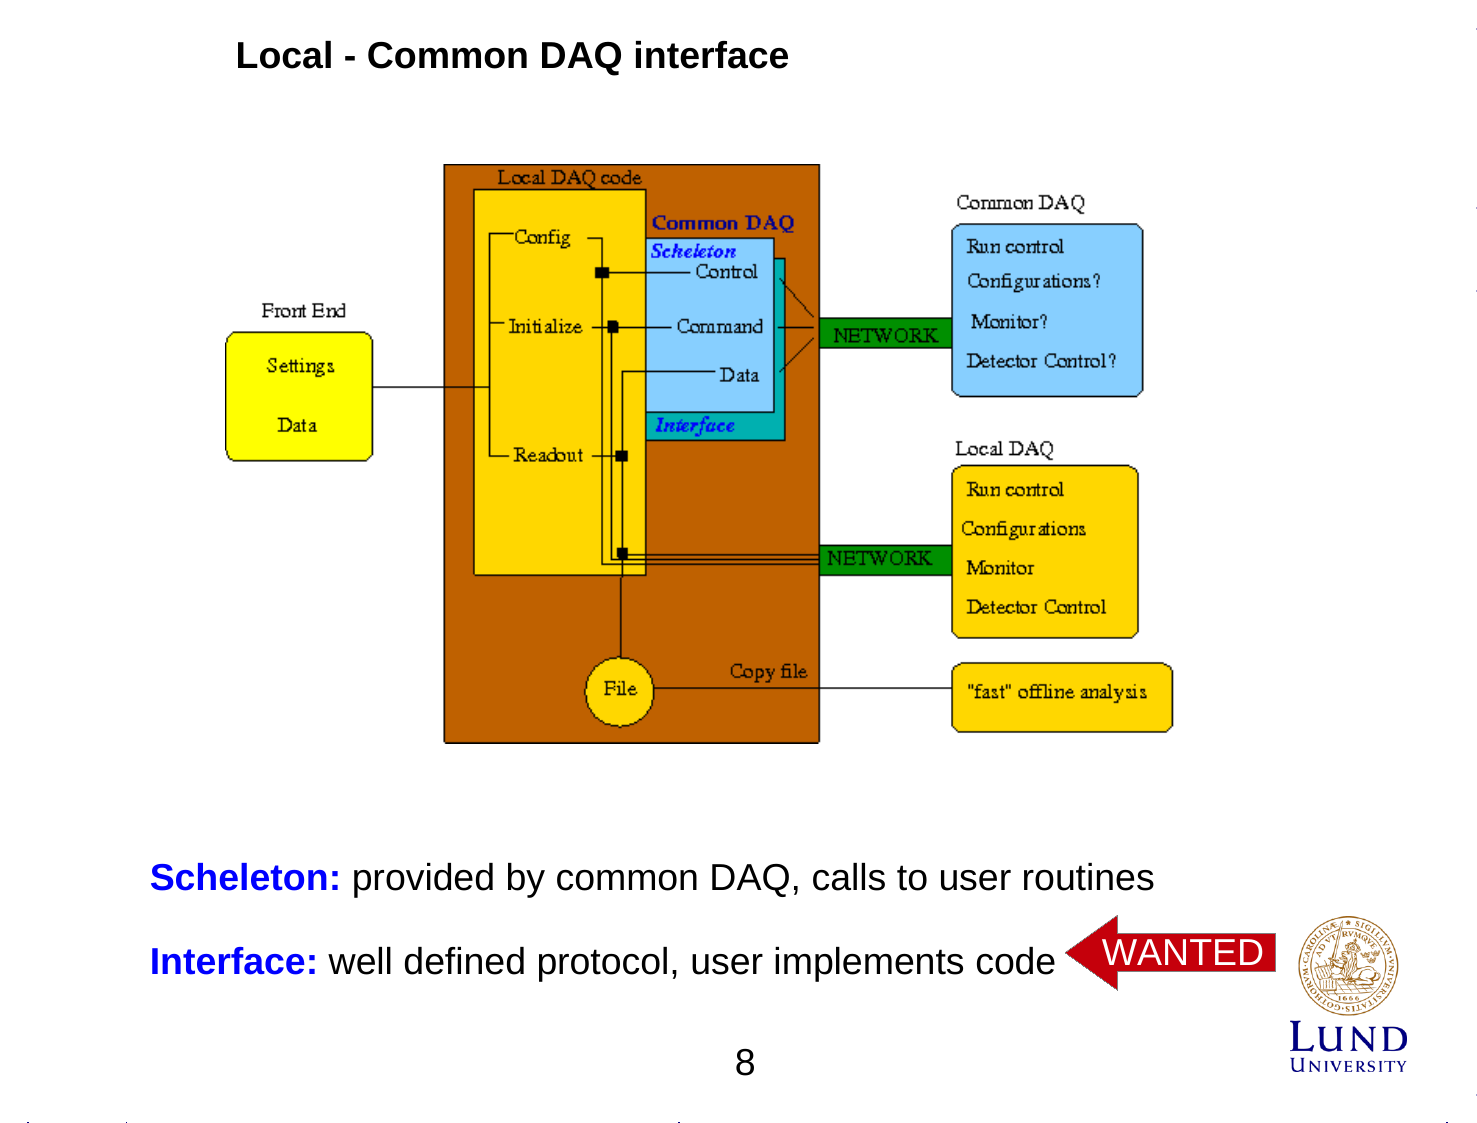

Local - Common DAQ interface
Scheleton: provided by common DAQ, calls to user routines
Interface: well defined protocol, user implements code
WANTED
8